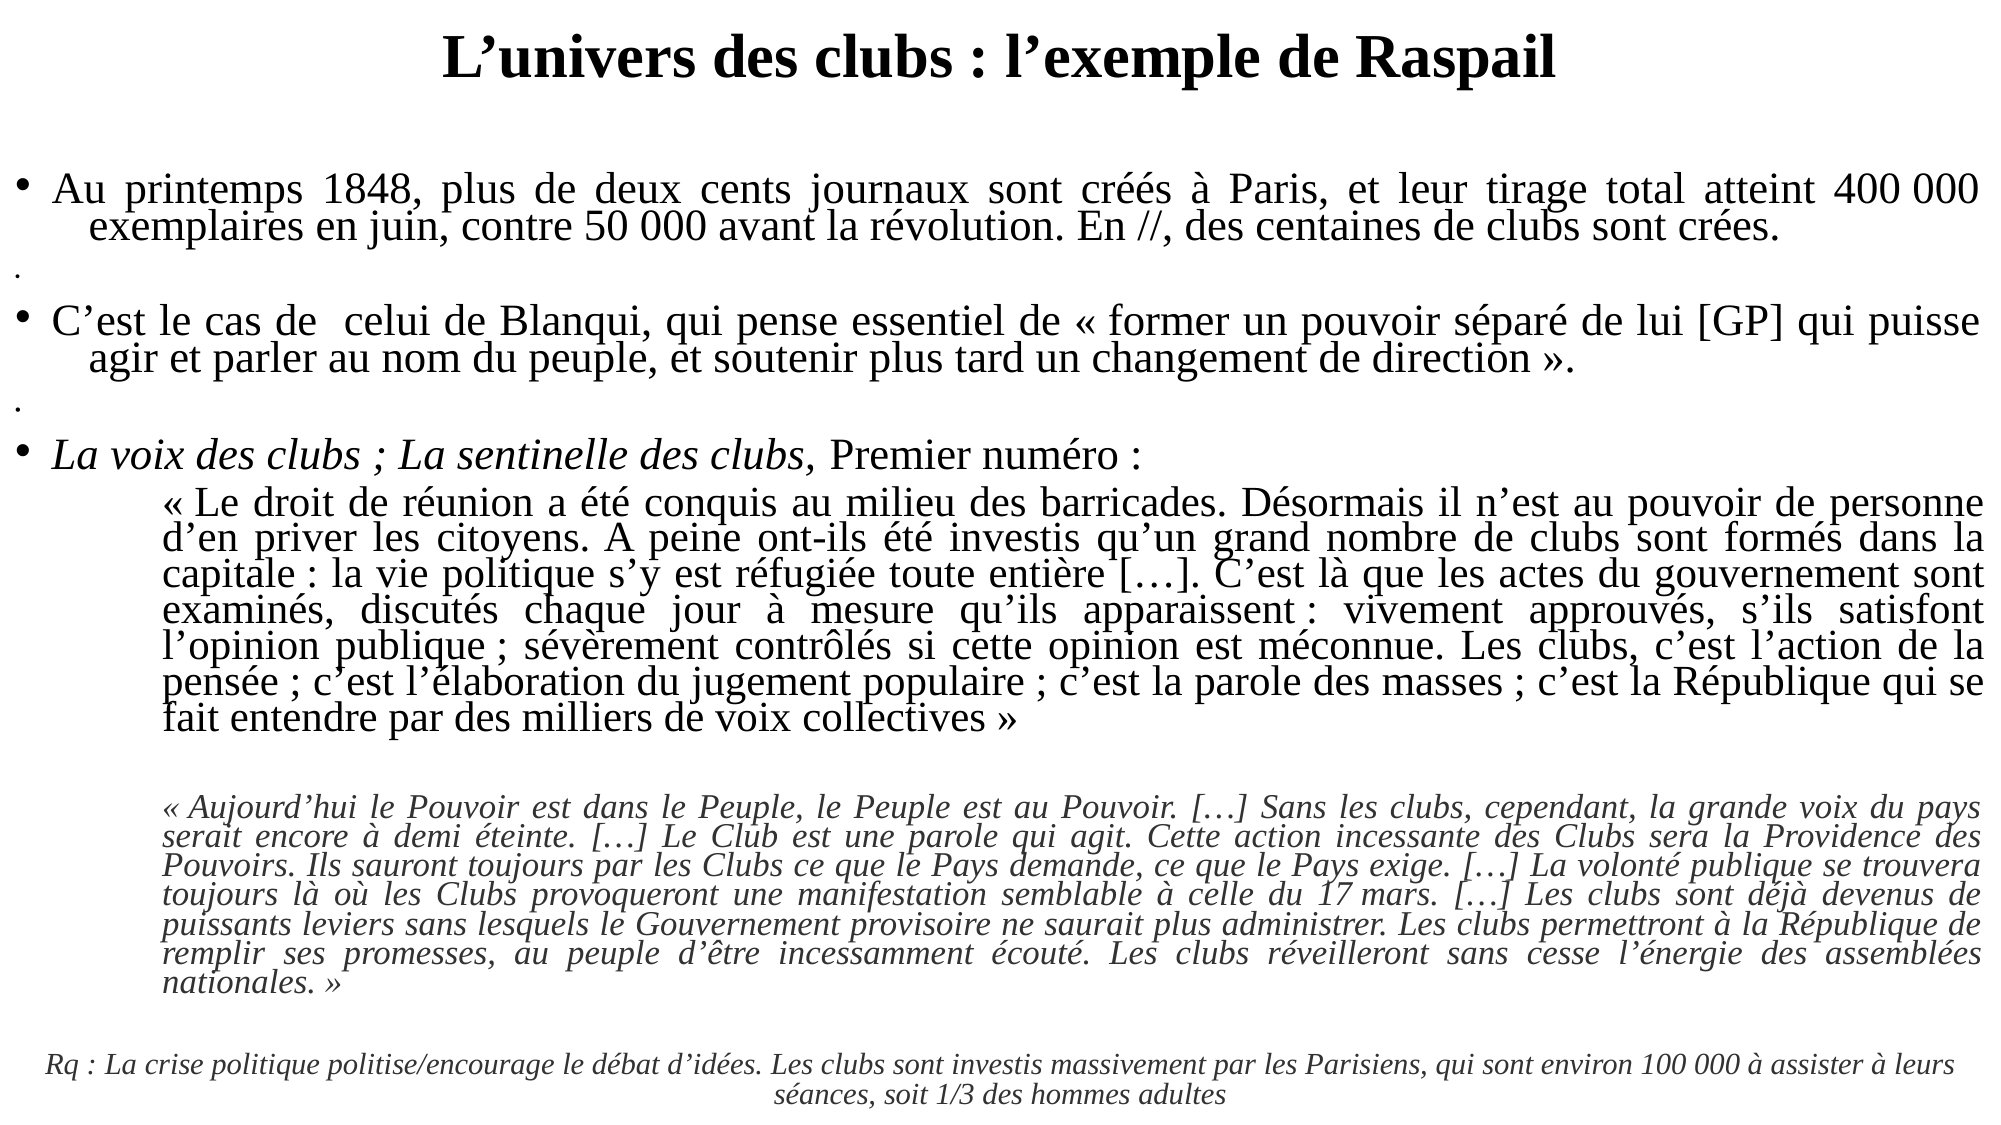

# L’univers des clubs : l’exemple de Raspail
Au printemps 1848, plus de deux cents journaux sont créés à Paris, et leur tirage total atteint 400 000 exemplaires en juin, contre 50 000 avant la révolution. En //, des centaines de clubs sont crées.
C’est le cas de celui de Blanqui, qui pense essentiel de « former un pouvoir séparé de lui [GP] qui puisse agir et parler au nom du peuple, et soutenir plus tard un changement de direction ».
La voix des clubs ; La sentinelle des clubs, Premier numéro :
« Le droit de réunion a été conquis au milieu des barricades. Désormais il n’est au pouvoir de personne d’en priver les citoyens. A peine ont-ils été investis qu’un grand nombre de clubs sont formés dans la capitale : la vie politique s’y est réfugiée toute entière […]. C’est là que les actes du gouvernement sont examinés, discutés chaque jour à mesure qu’ils apparaissent : vivement approuvés, s’ils satisfont l’opinion publique ; sévèrement contrôlés si cette opinion est méconnue. Les clubs, c’est l’action de la pensée ; c’est l’élaboration du jugement populaire ; c’est la parole des masses ; c’est la République qui se fait entendre par des milliers de voix collectives »
« Aujourd’hui le Pouvoir est dans le Peuple, le Peuple est au Pouvoir. […] Sans les clubs, cependant, la grande voix du pays serait encore à demi éteinte. […] Le Club est une parole qui agit. Cette action incessante des Clubs sera la Providence des Pouvoirs. Ils sauront toujours par les Clubs ce que le Pays demande, ce que le Pays exige. […] La volonté publique se trouvera toujours là où les Clubs provoqueront une manifestation semblable à celle du 17 mars. […] Les clubs sont déjà devenus de puissants leviers sans lesquels le Gouvernement provisoire ne saurait plus administrer. Les clubs permettront à la République de remplir ses promesses, au peuple d’être incessamment écouté. Les clubs réveilleront sans cesse l’énergie des assemblées nationales. »
Rq : La crise politique politise/encourage le débat d’idées. Les clubs sont investis massivement par les Parisiens, qui sont environ 100 000 à assister à leurs séances, soit 1/3 des hommes adultes